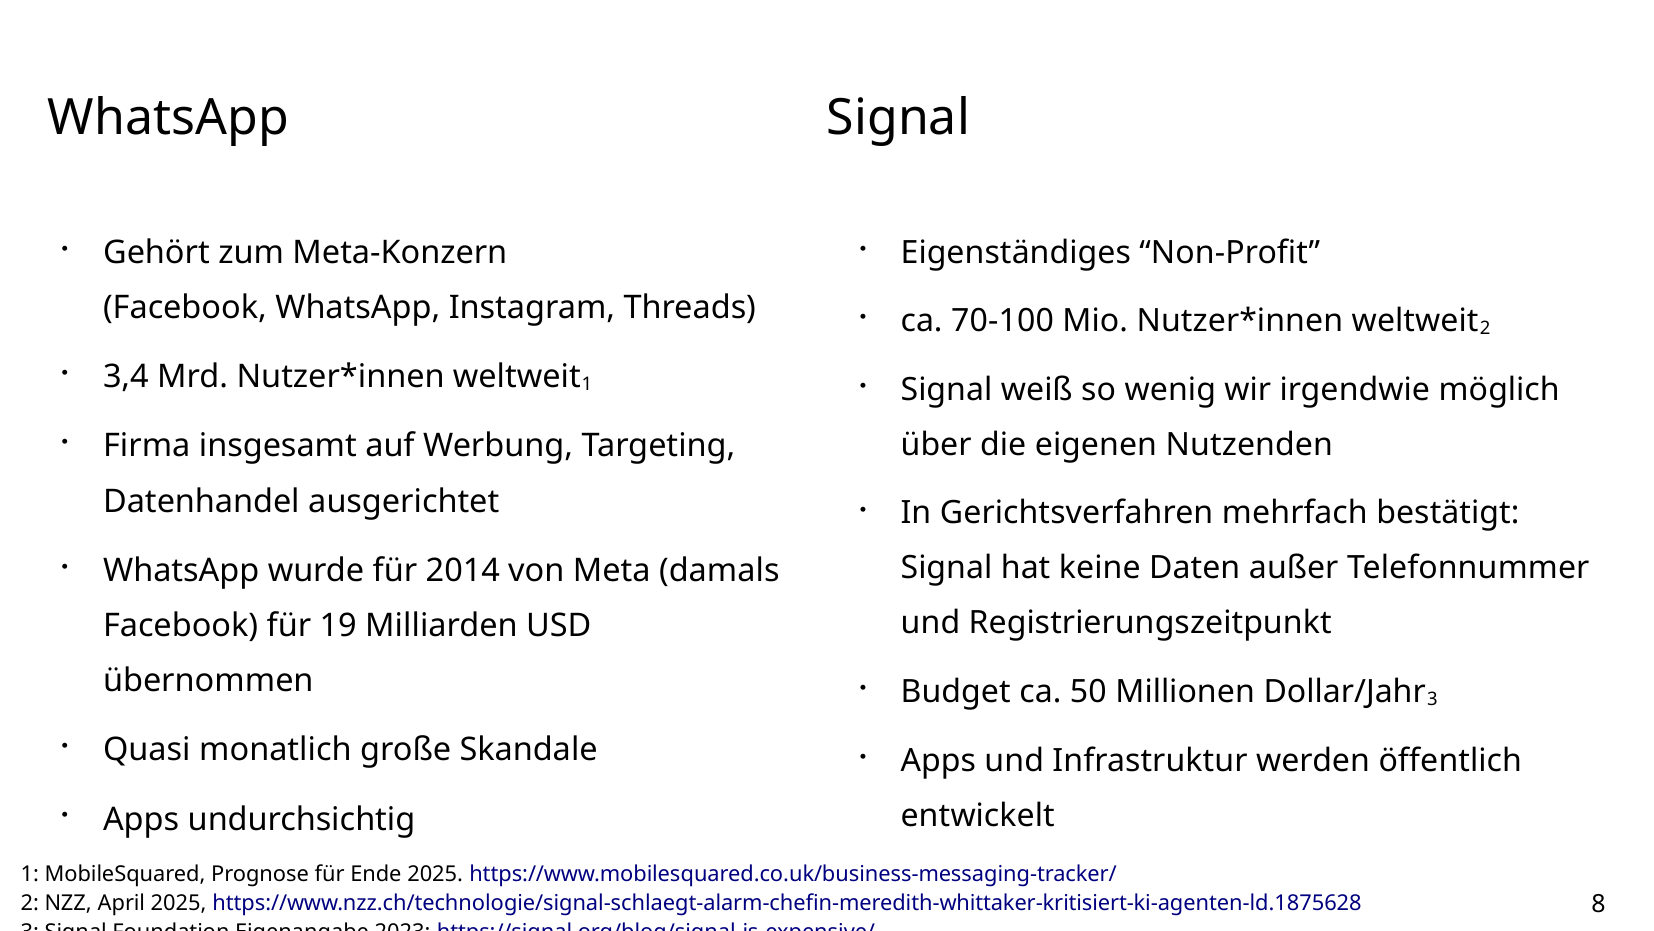

# WhatsApp
Signal
Gehört zum Meta-Konzern
(Facebook, WhatsApp, Instagram, Threads)
3,4 Mrd. Nutzer*innen weltweit1
Firma insgesamt auf Werbung, Targeting, Datenhandel ausgerichtet
WhatsApp wurde für 2014 von Meta (damals Facebook) für 19 Milliarden USD übernommen
Quasi monatlich große Skandale
Apps undurchsichtig
Eigenständiges “Non-Profit”
ca. 70-100 Mio. Nutzer*innen weltweit2
Signal weiß so wenig wir irgendwie möglich über die eigenen Nutzenden
In Gerichtsverfahren mehrfach bestätigt: Signal hat keine Daten außer Telefonnummer und Registrierungszeitpunkt
Budget ca. 50 Millionen Dollar/Jahr3
Apps und Infrastruktur werden öffentlich entwickelt
1: MobileSquared, Prognose für Ende 2025. https://www.mobilesquared.co.uk/business-messaging-tracker/
2: NZZ, April 2025, https://www.nzz.ch/technologie/signal-schlaegt-alarm-chefin-meredith-whittaker-kritisiert-ki-agenten-ld.1875628
3: Signal Foundation Eigenangabe 2023: https://signal.org/blog/signal-is-expensive/
8